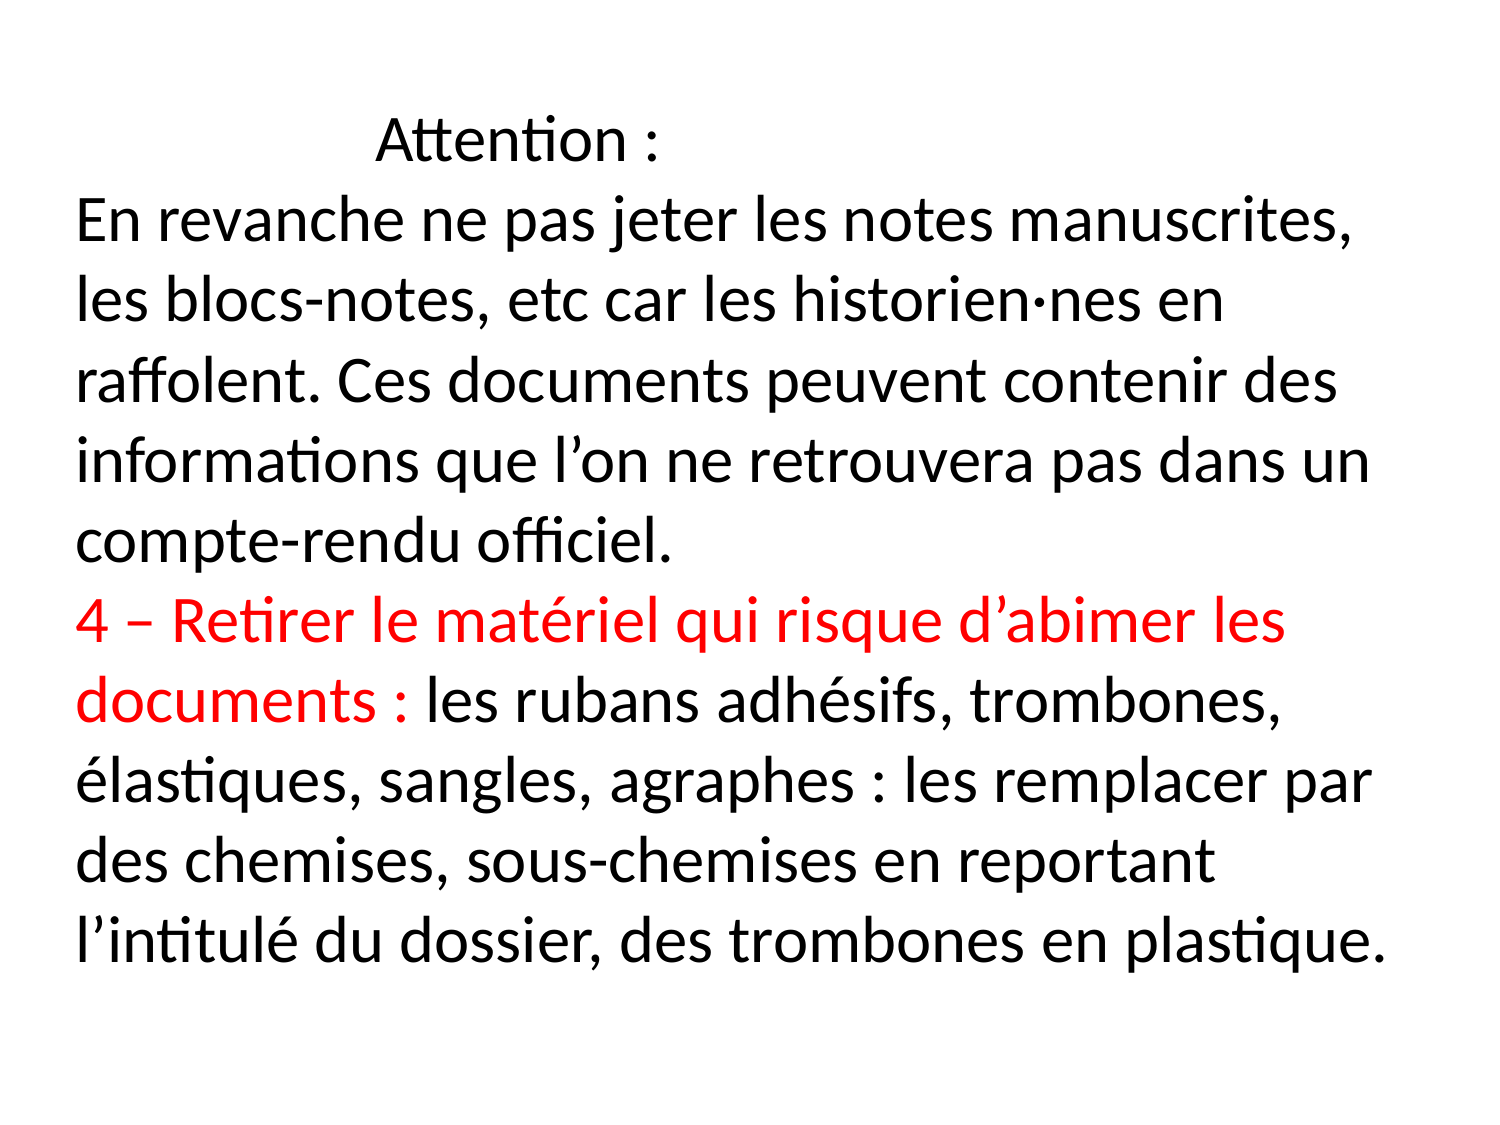

# Attention : En revanche ne pas jeter les notes manuscrites, les blocs-notes, etc car les historien·nes en raffolent. Ces documents peuvent contenir des informations que l’on ne retrouvera pas dans un compte-rendu officiel. 4 – Retirer le matériel qui risque d’abimer les documents : les rubans adhésifs, trombones, élastiques, sangles, agraphes : les remplacer par des chemises, sous-chemises en reportant l’intitulé du dossier, des trombones en plastique.